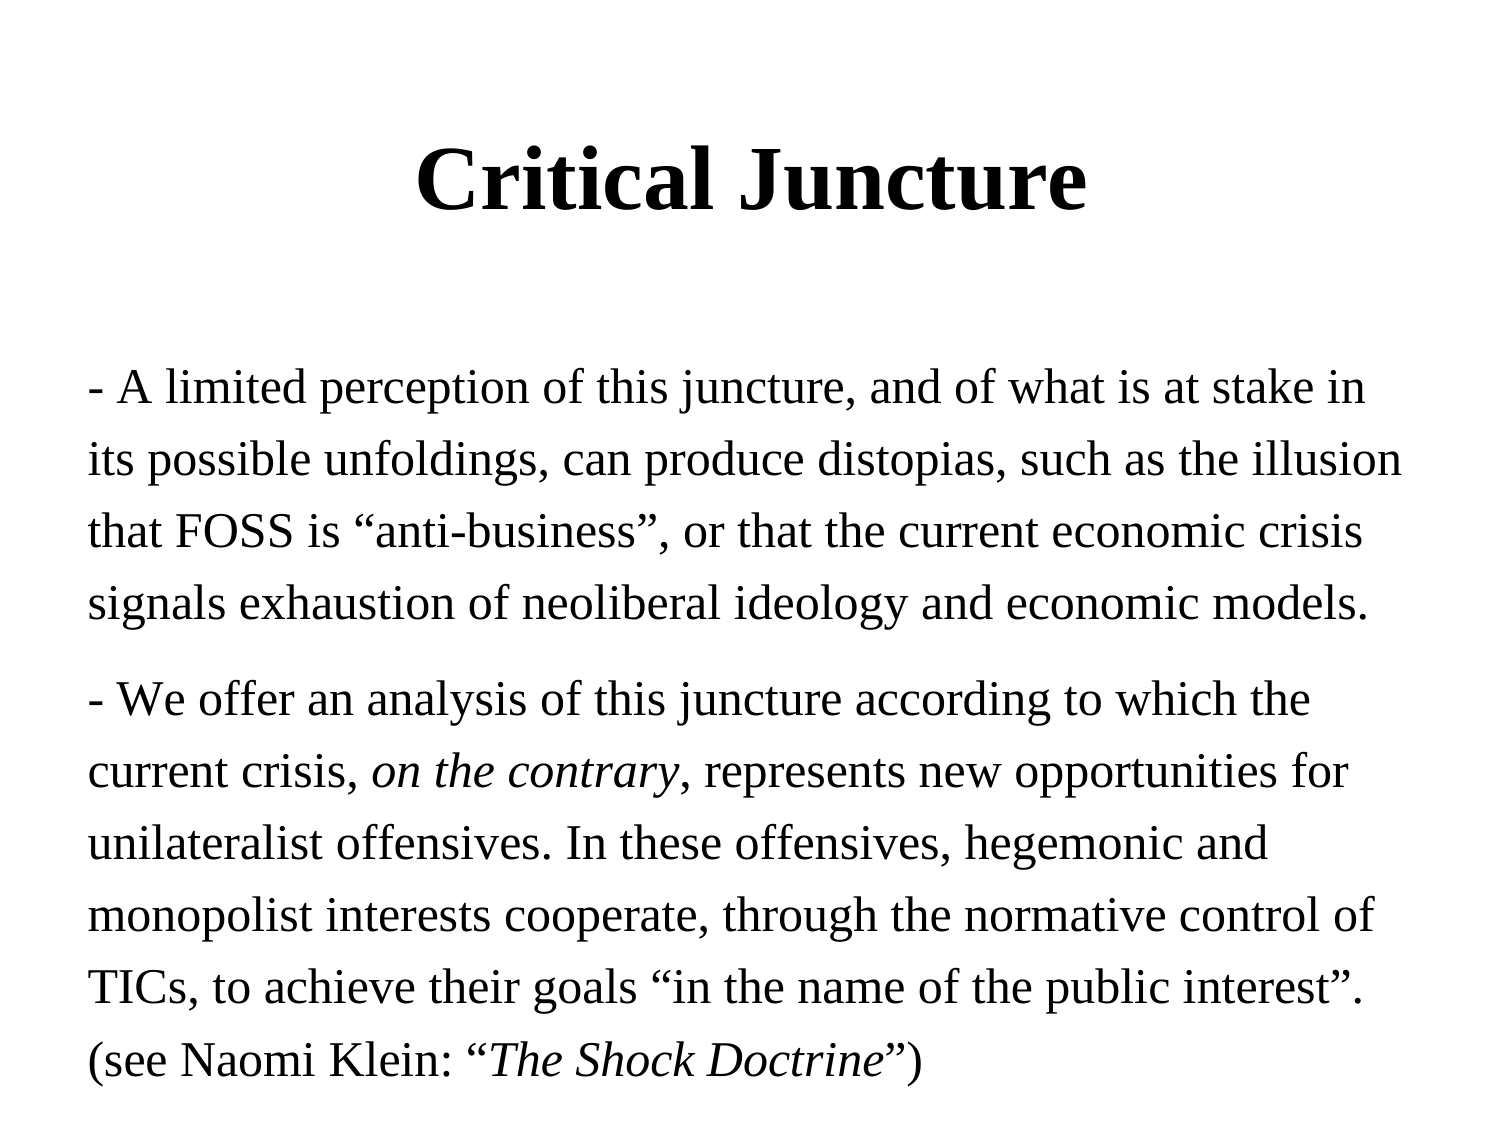

# Critical Juncture
- A limited perception of this juncture, and of what is at stake in its possible unfoldings, can produce distopias, such as the illusion that FOSS is “anti-business”, or that the current economic crisis signals exhaustion of neoliberal ideology and economic models.
- We offer an analysis of this juncture according to which the current crisis, on the contrary, represents new opportunities for unilateralist offensives. In these offensives, hegemonic and monopolist interests cooperate, through the normative control of TICs, to achieve their goals “in the name of the public interest”.
(see Naomi Klein: “The Shock Doctrine”)